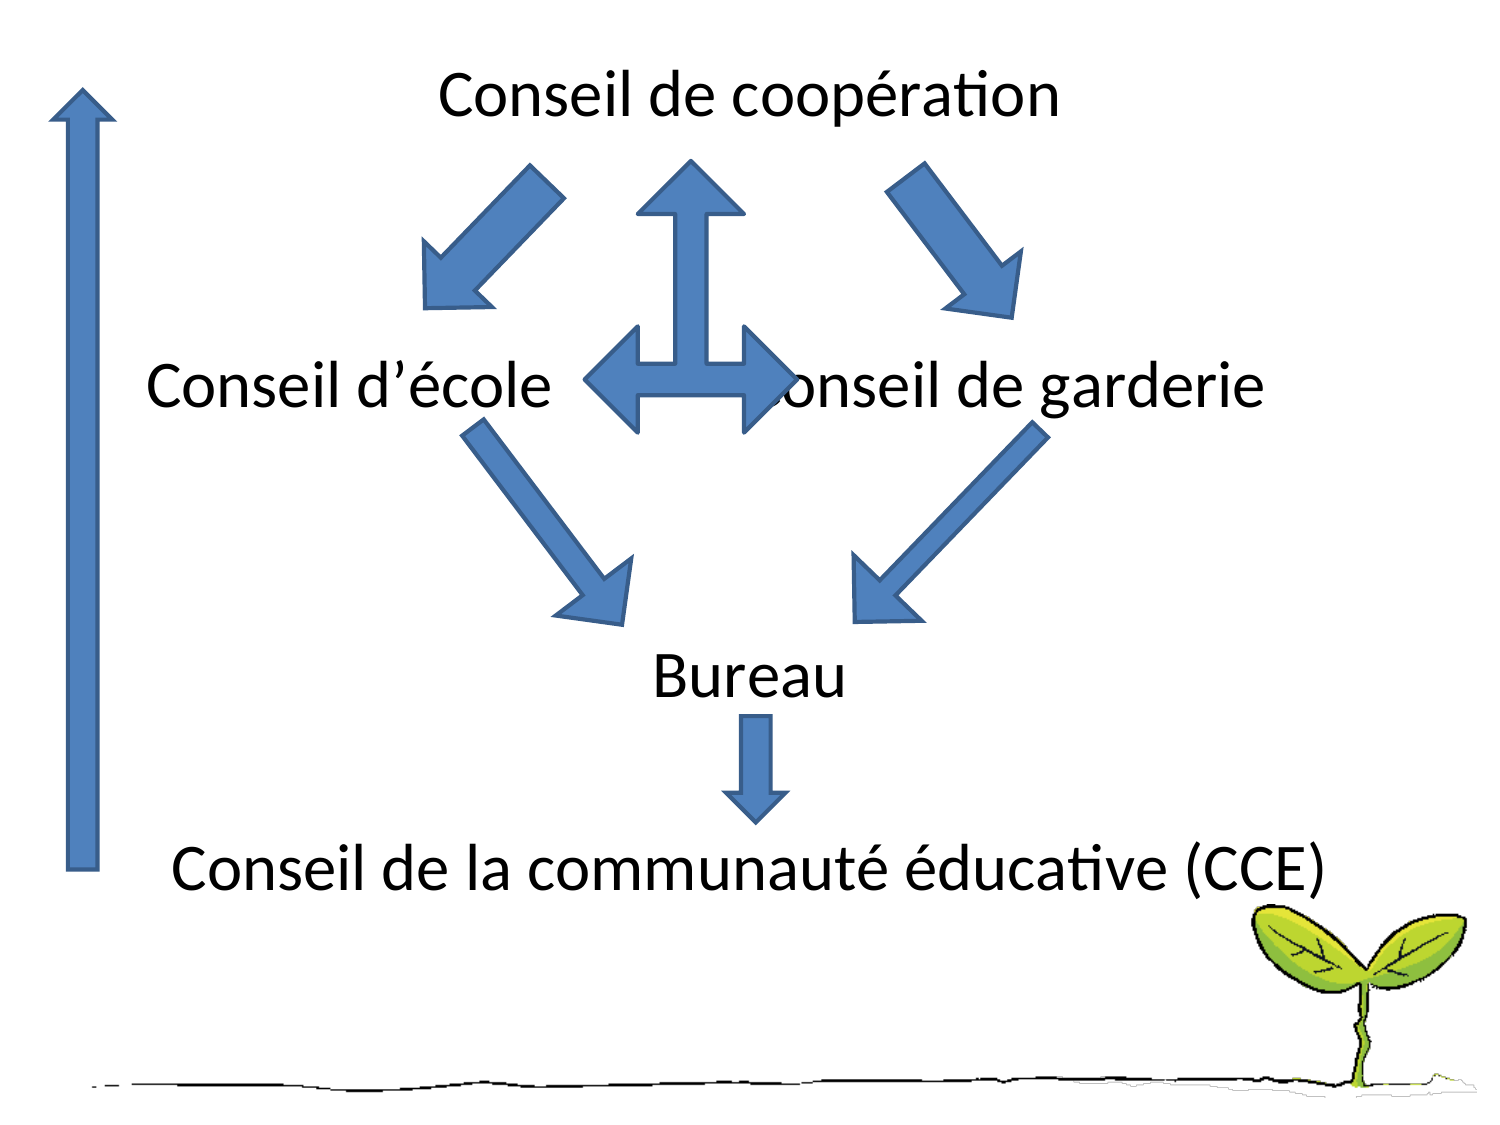

# Conseil de coopération
	Conseil d’école		Conseil de garderie
Bureau
Conseil de la communauté éducative (CCE)